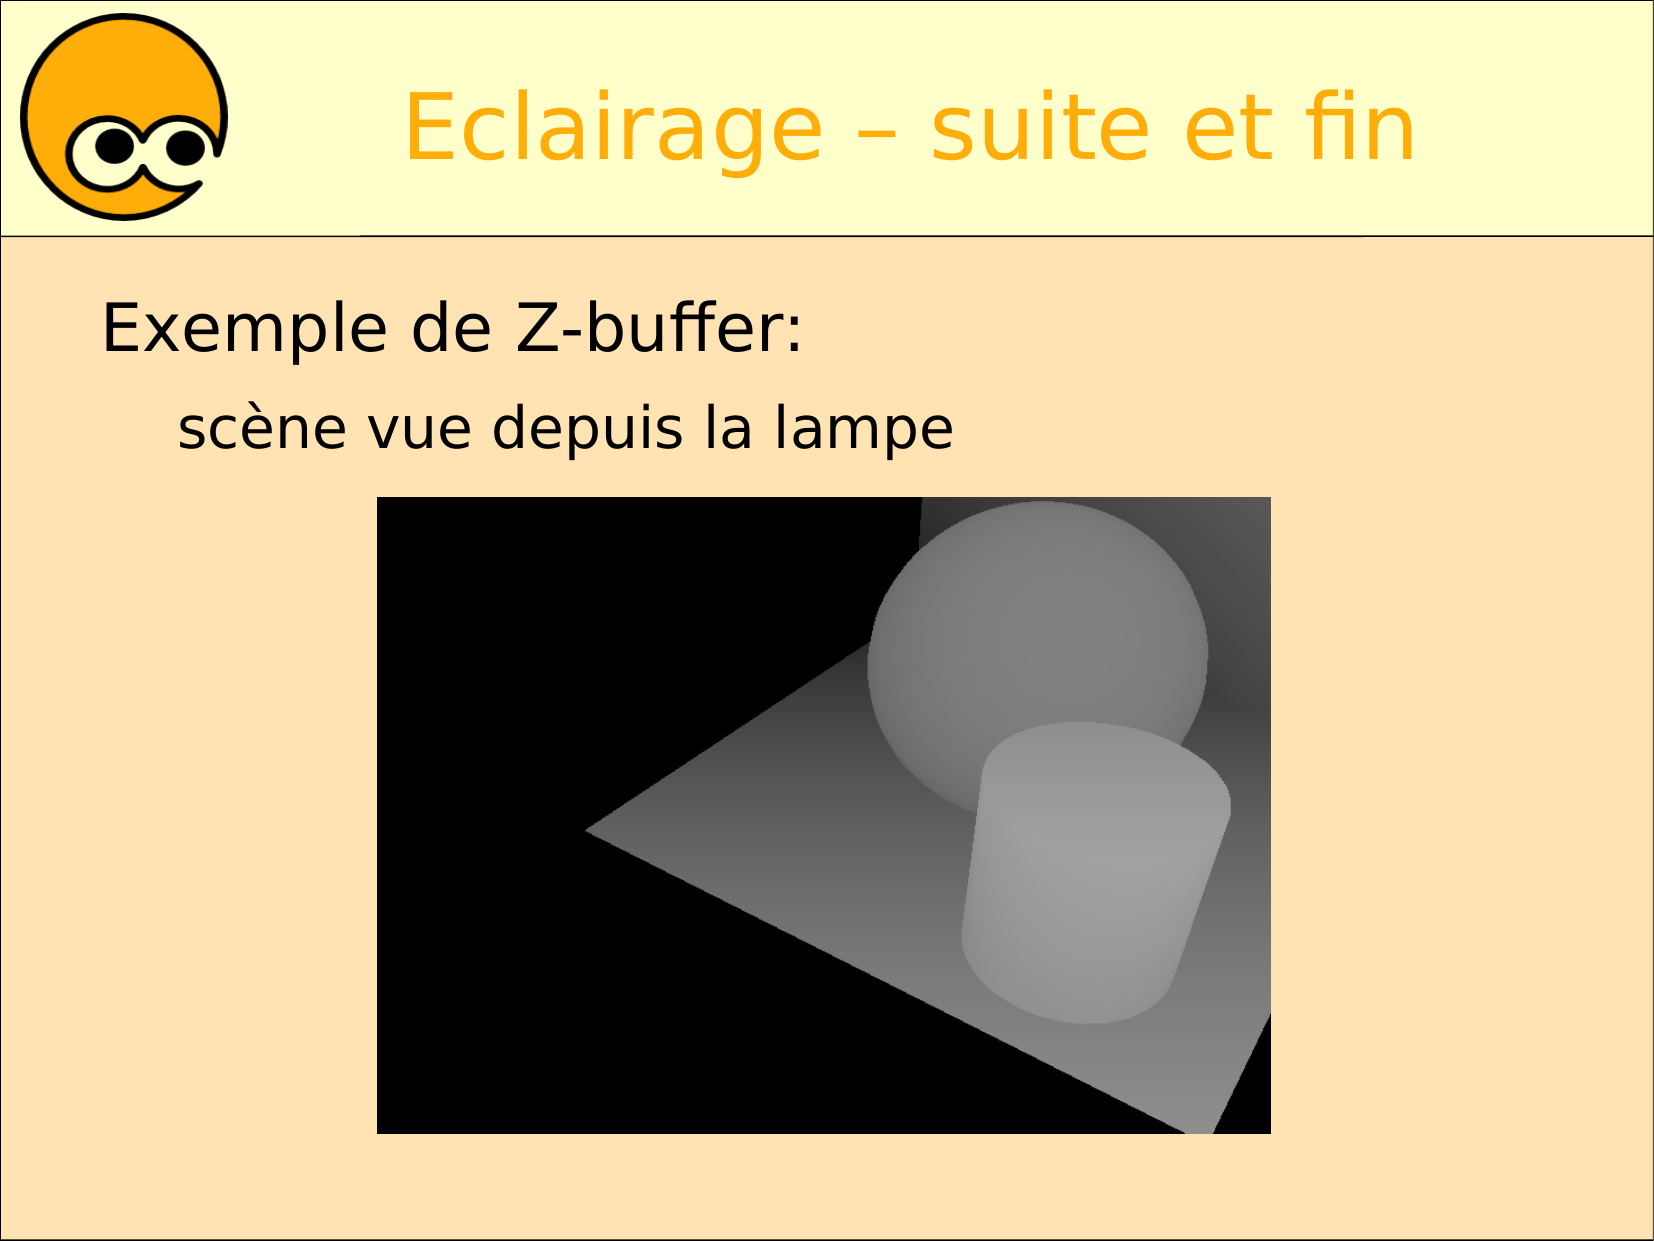

# Eclairage – suite et fin
Exemple de Z-buffer:
scène vue depuis la lampe